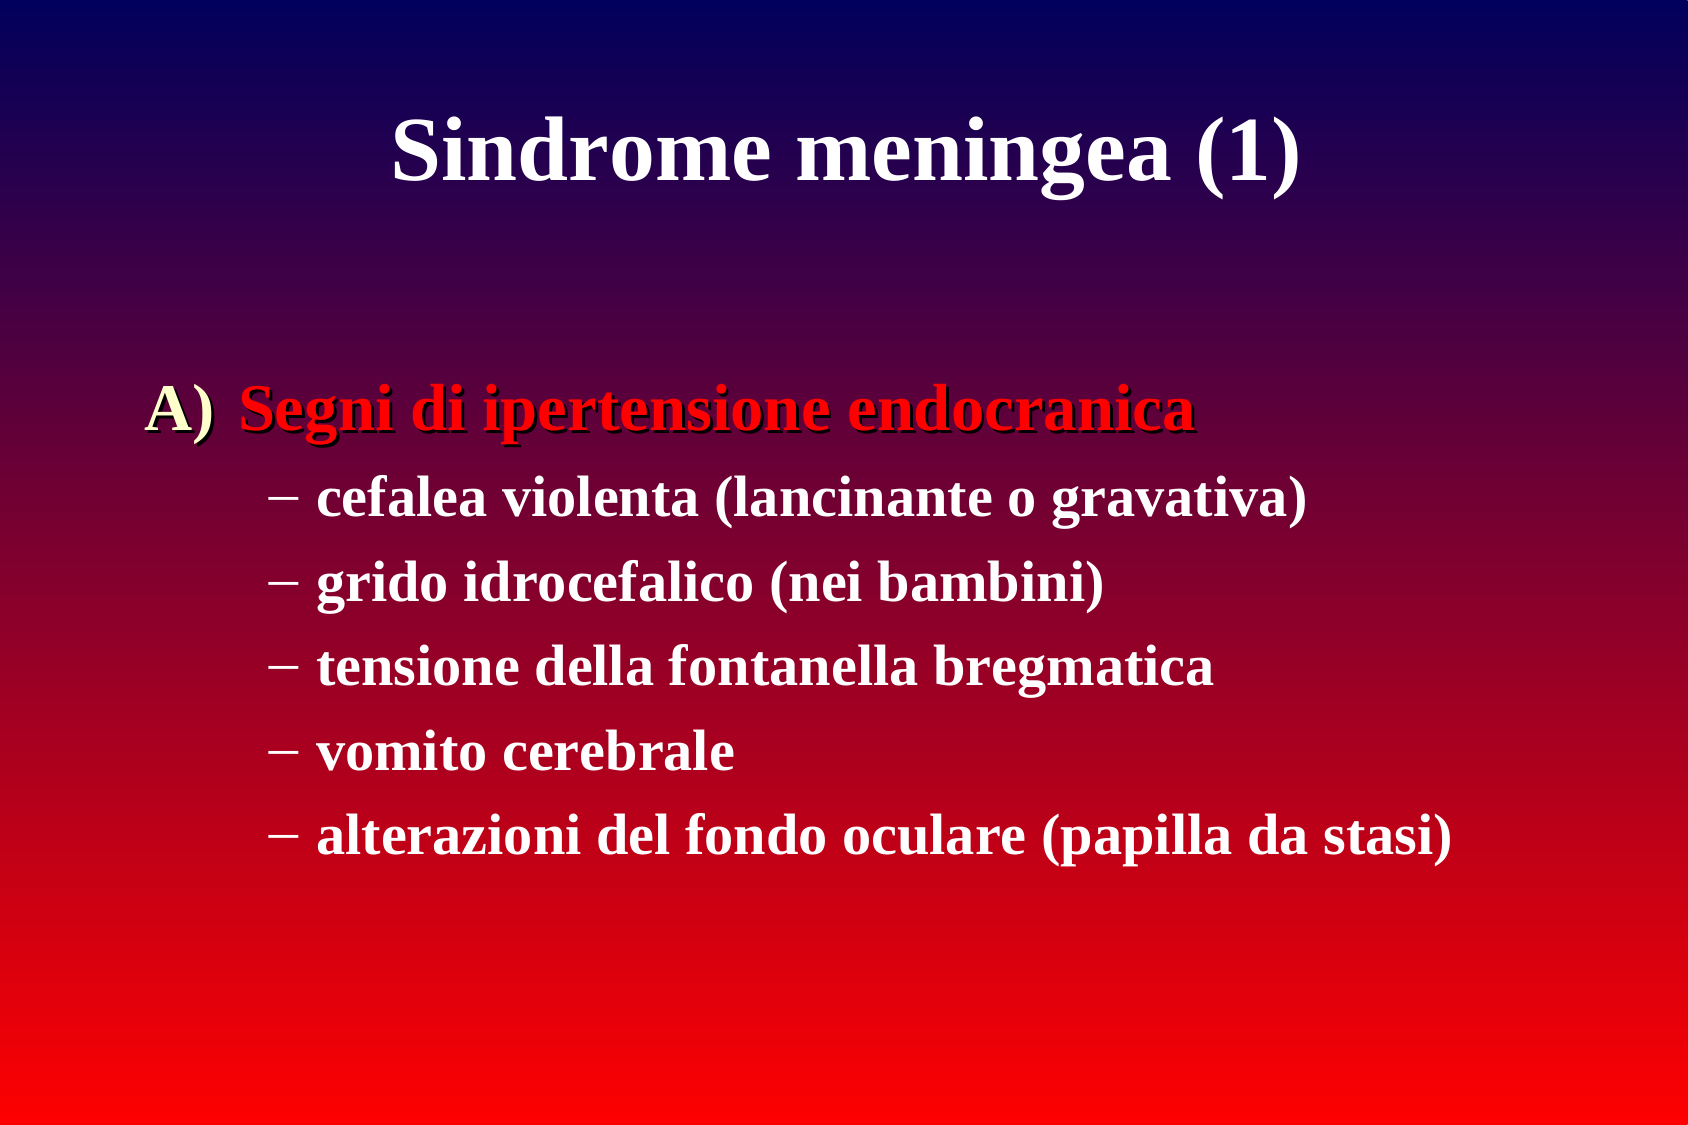

Sindrome meningea (1)
A)	Segni di ipertensione endocranica
cefalea violenta (lancinante o gravativa)
grido idrocefalico (nei bambini)
tensione della fontanella bregmatica
vomito cerebrale
alterazioni del fondo oculare (papilla da stasi)